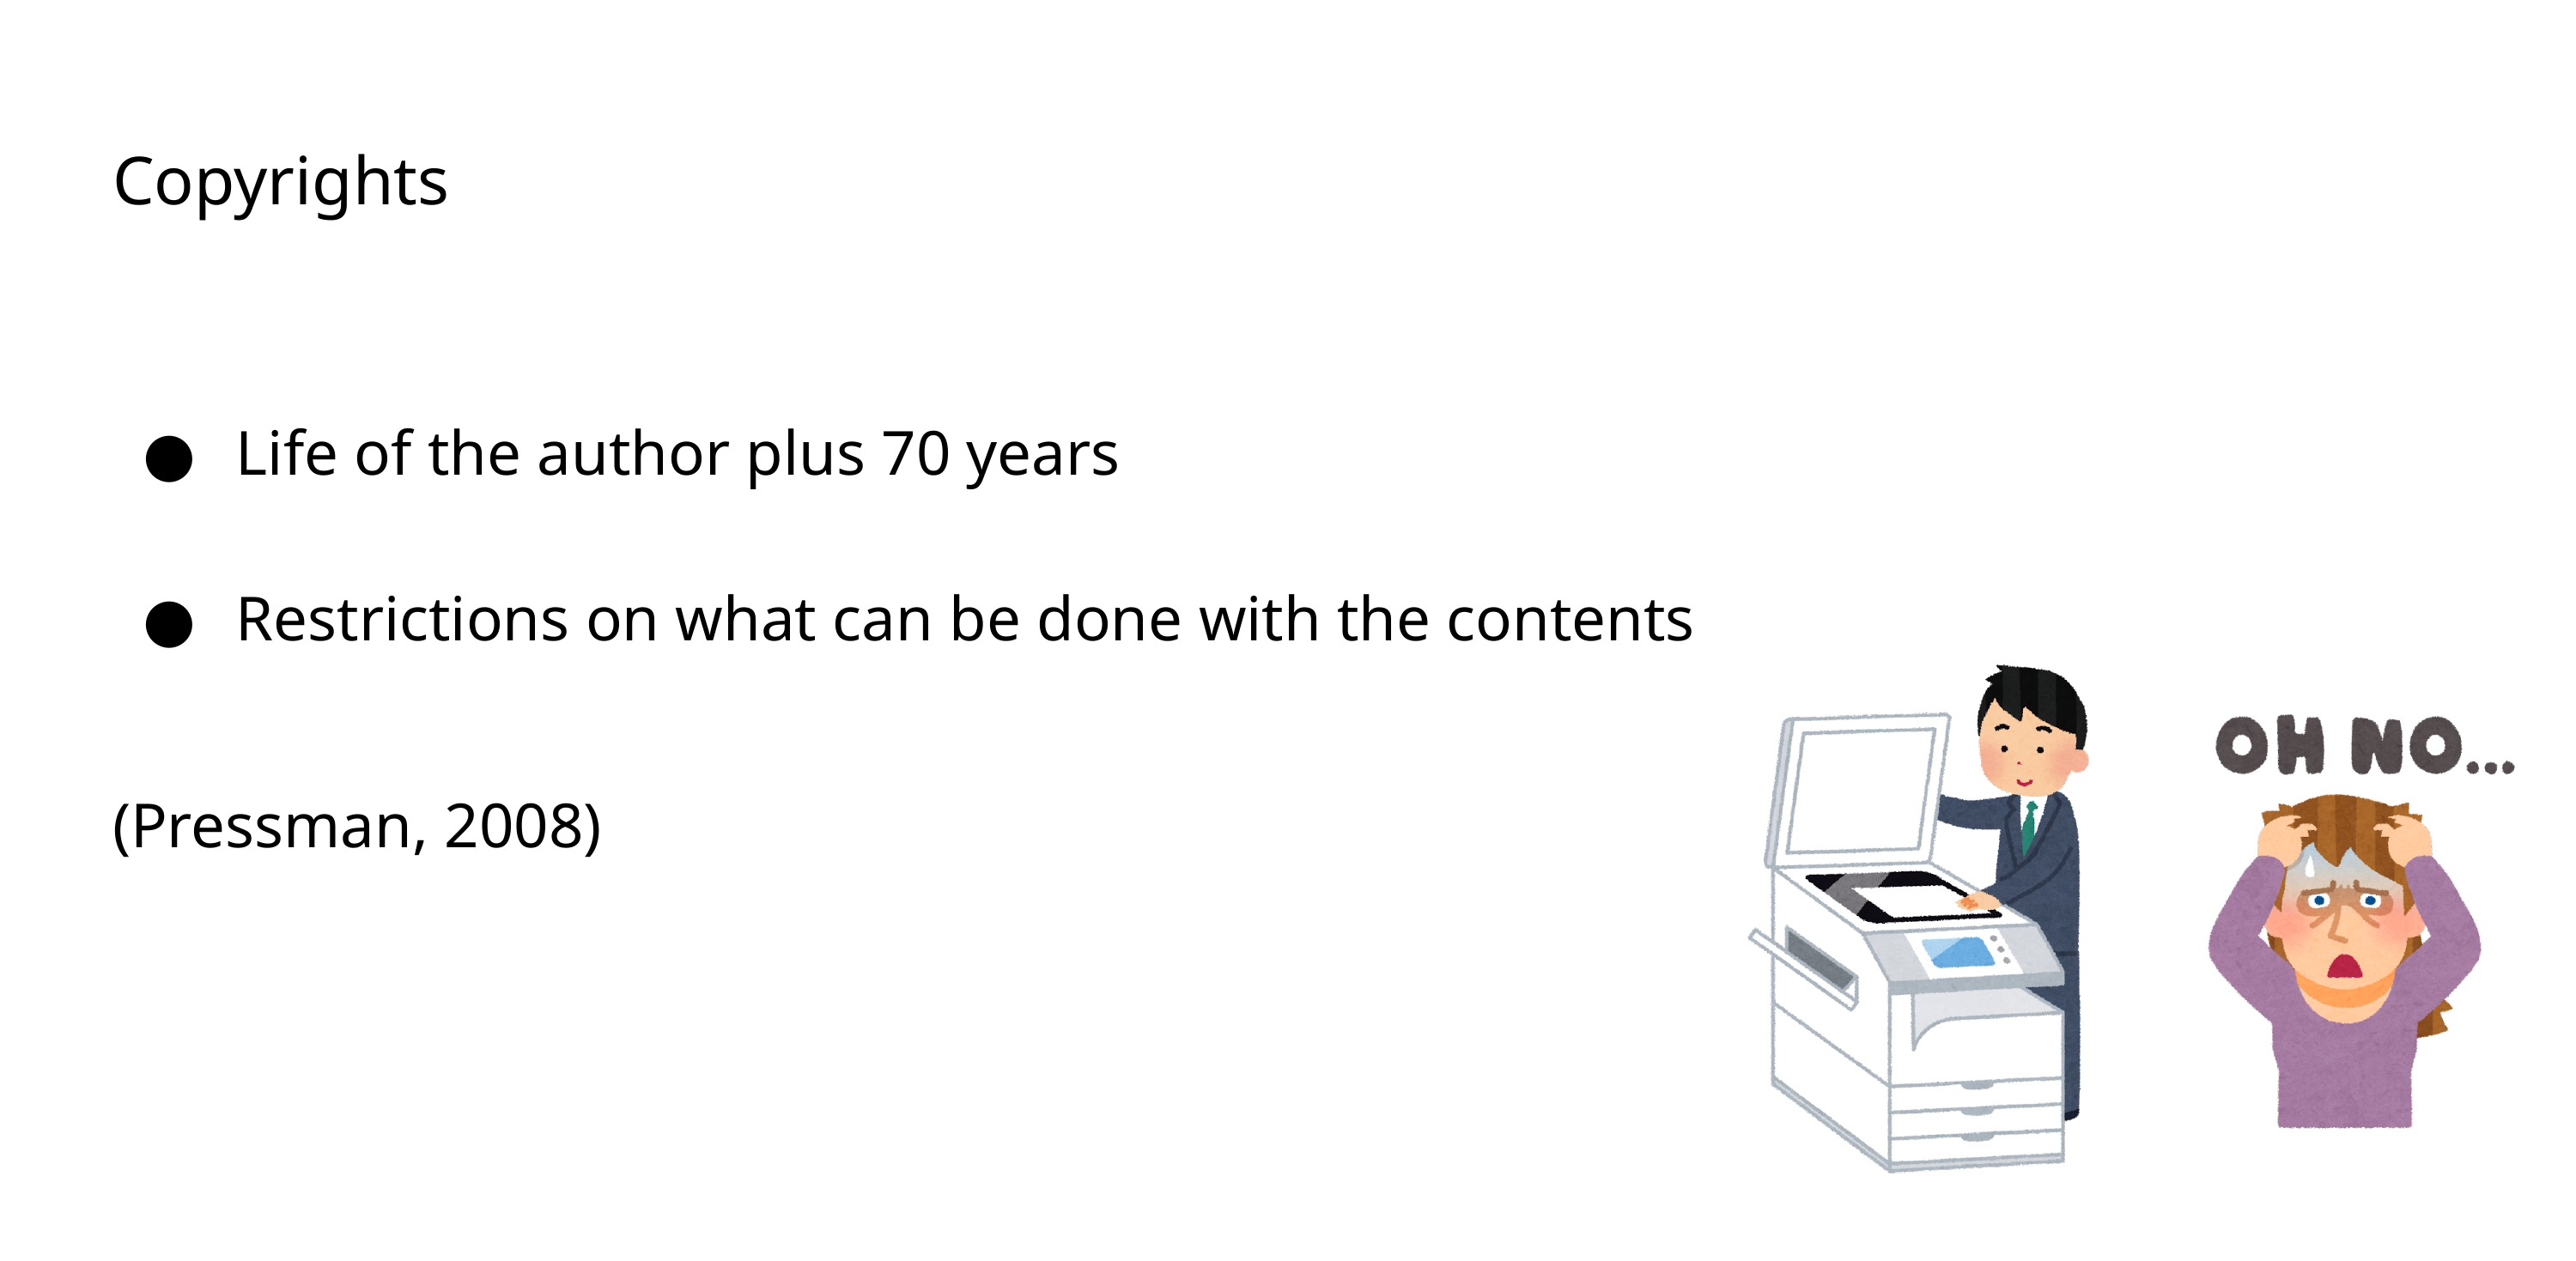

# Copyrights
Life of the author plus 70 years
Restrictions on what can be done with the contents
(Pressman, 2008)